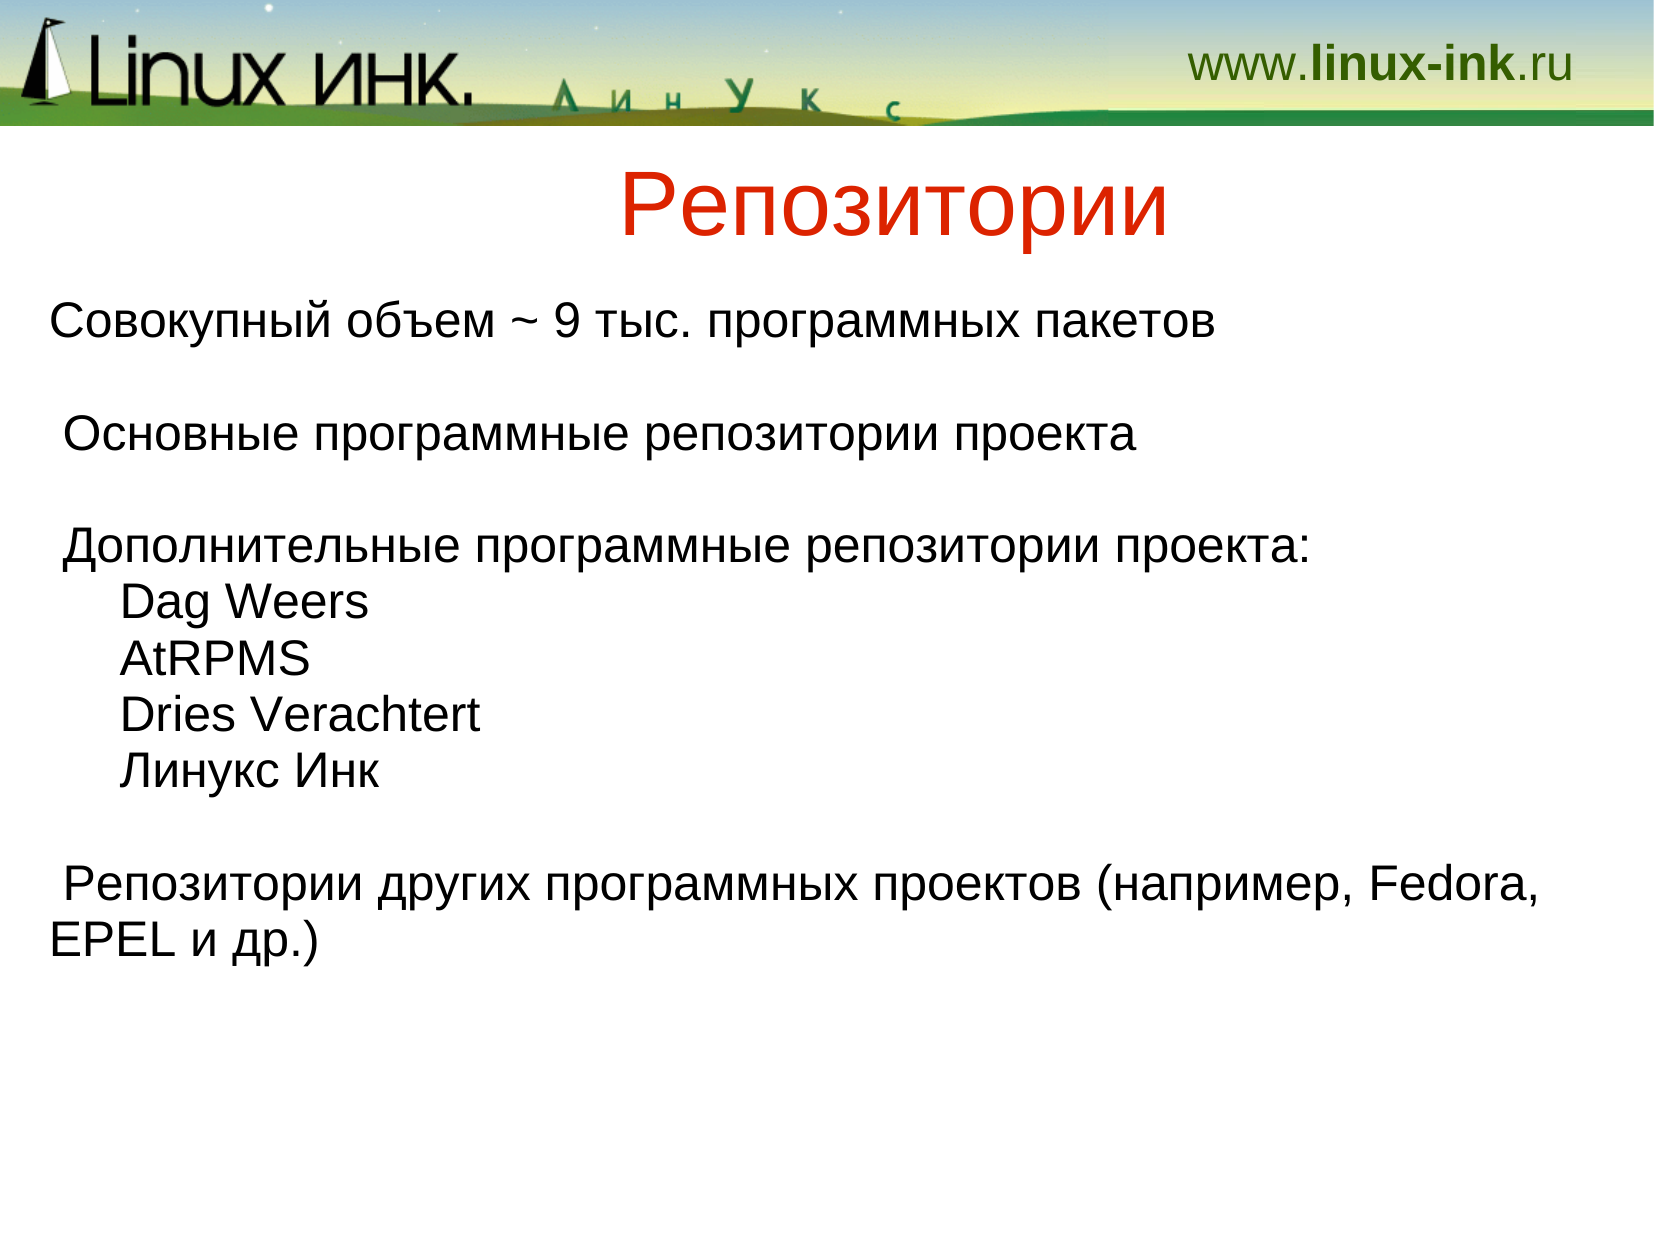

# Репозитории
Совокупный объем ~ 9 тыс. программных пакетов
 Основные программные репозитории проекта
 Дополнительные программные репозитории проекта:
Dag Weers
AtRPMS
Dries Verachtert
Линукс Инк
 Репозитории других программных проектов (например, Fedora, EPEL и др.)